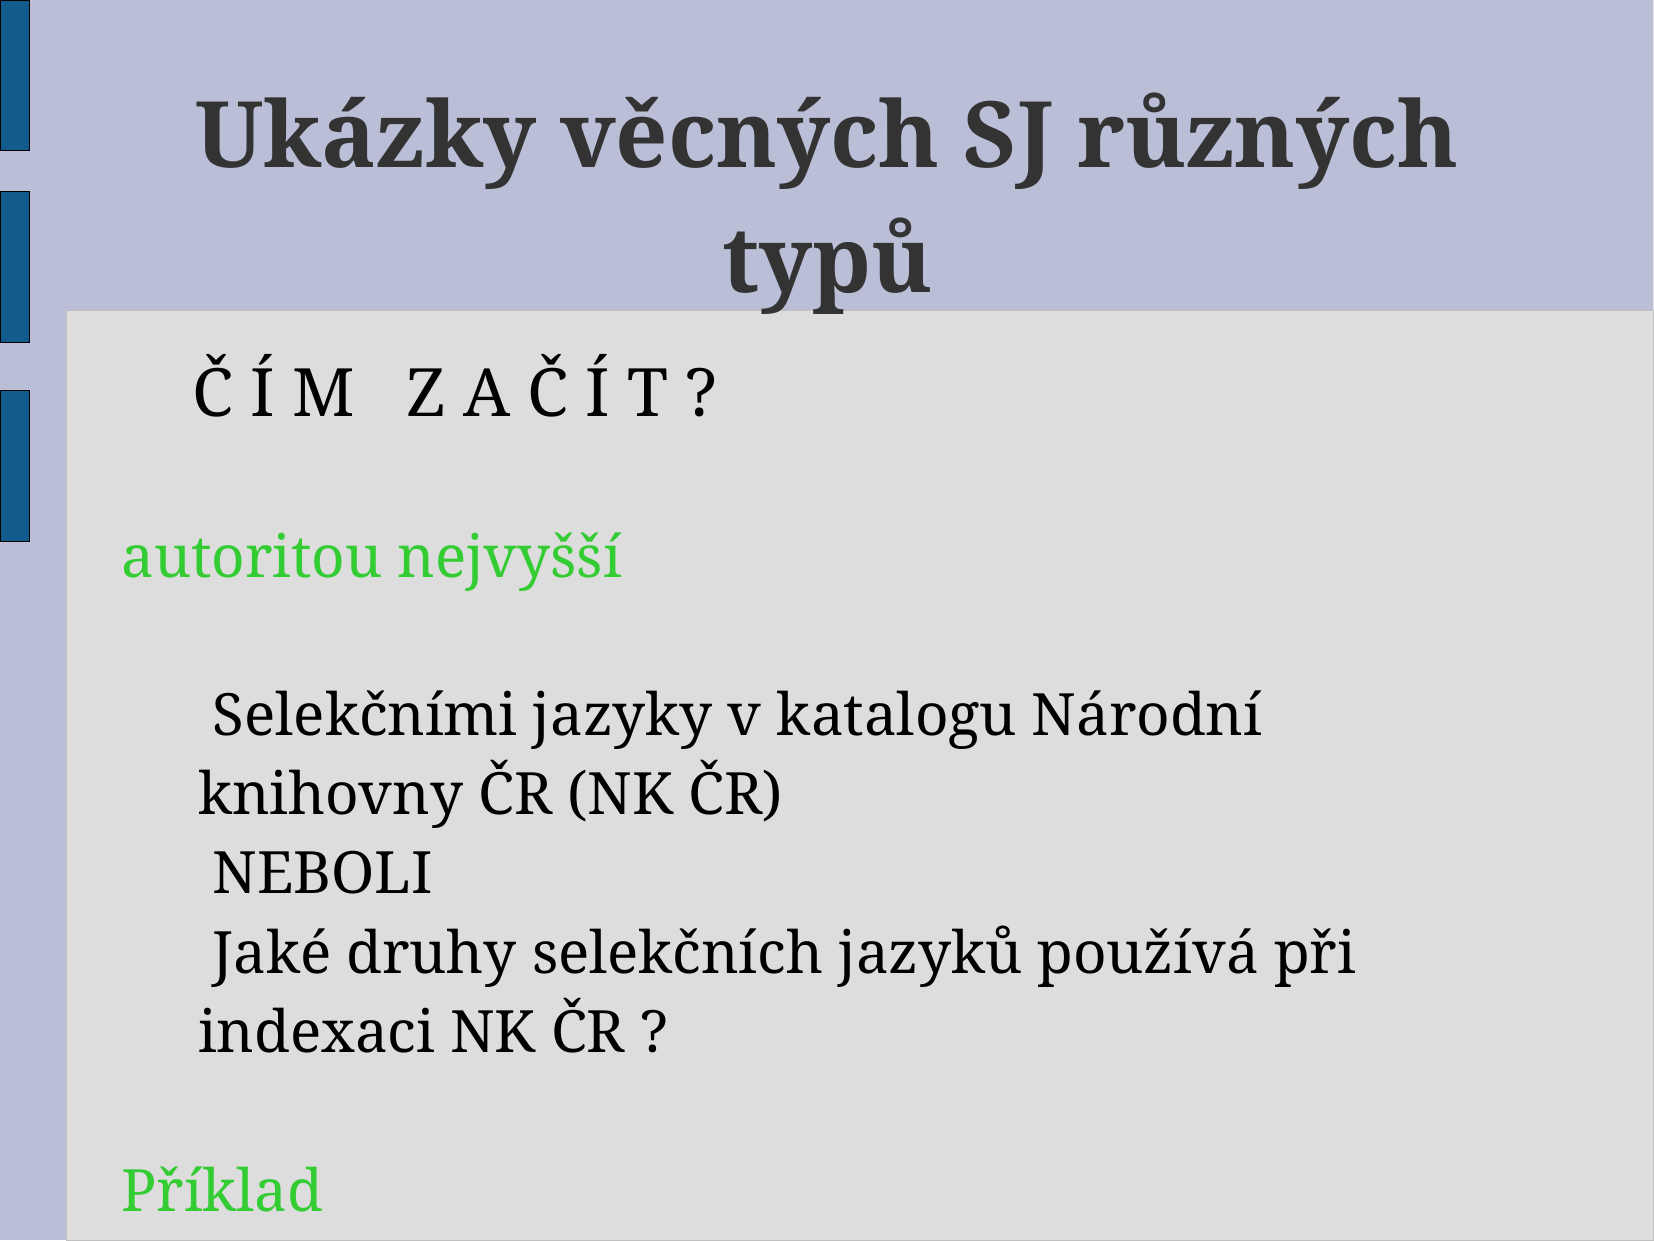

# Ukázky věcných SJ různých typů
Č Í M Z A Č Í T ?
autoritou nejvyšší
 Selekčními jazyky v katalogu Národní knihovny ČR (NK ČR)
 NEBOLI
 Jaké druhy selekčních jazyků používá při indexaci NK ČR ?
Příklad
 Hledáme knihu o drahokamech (nerost) pomocí klíčového slova z názvu - drahokamy